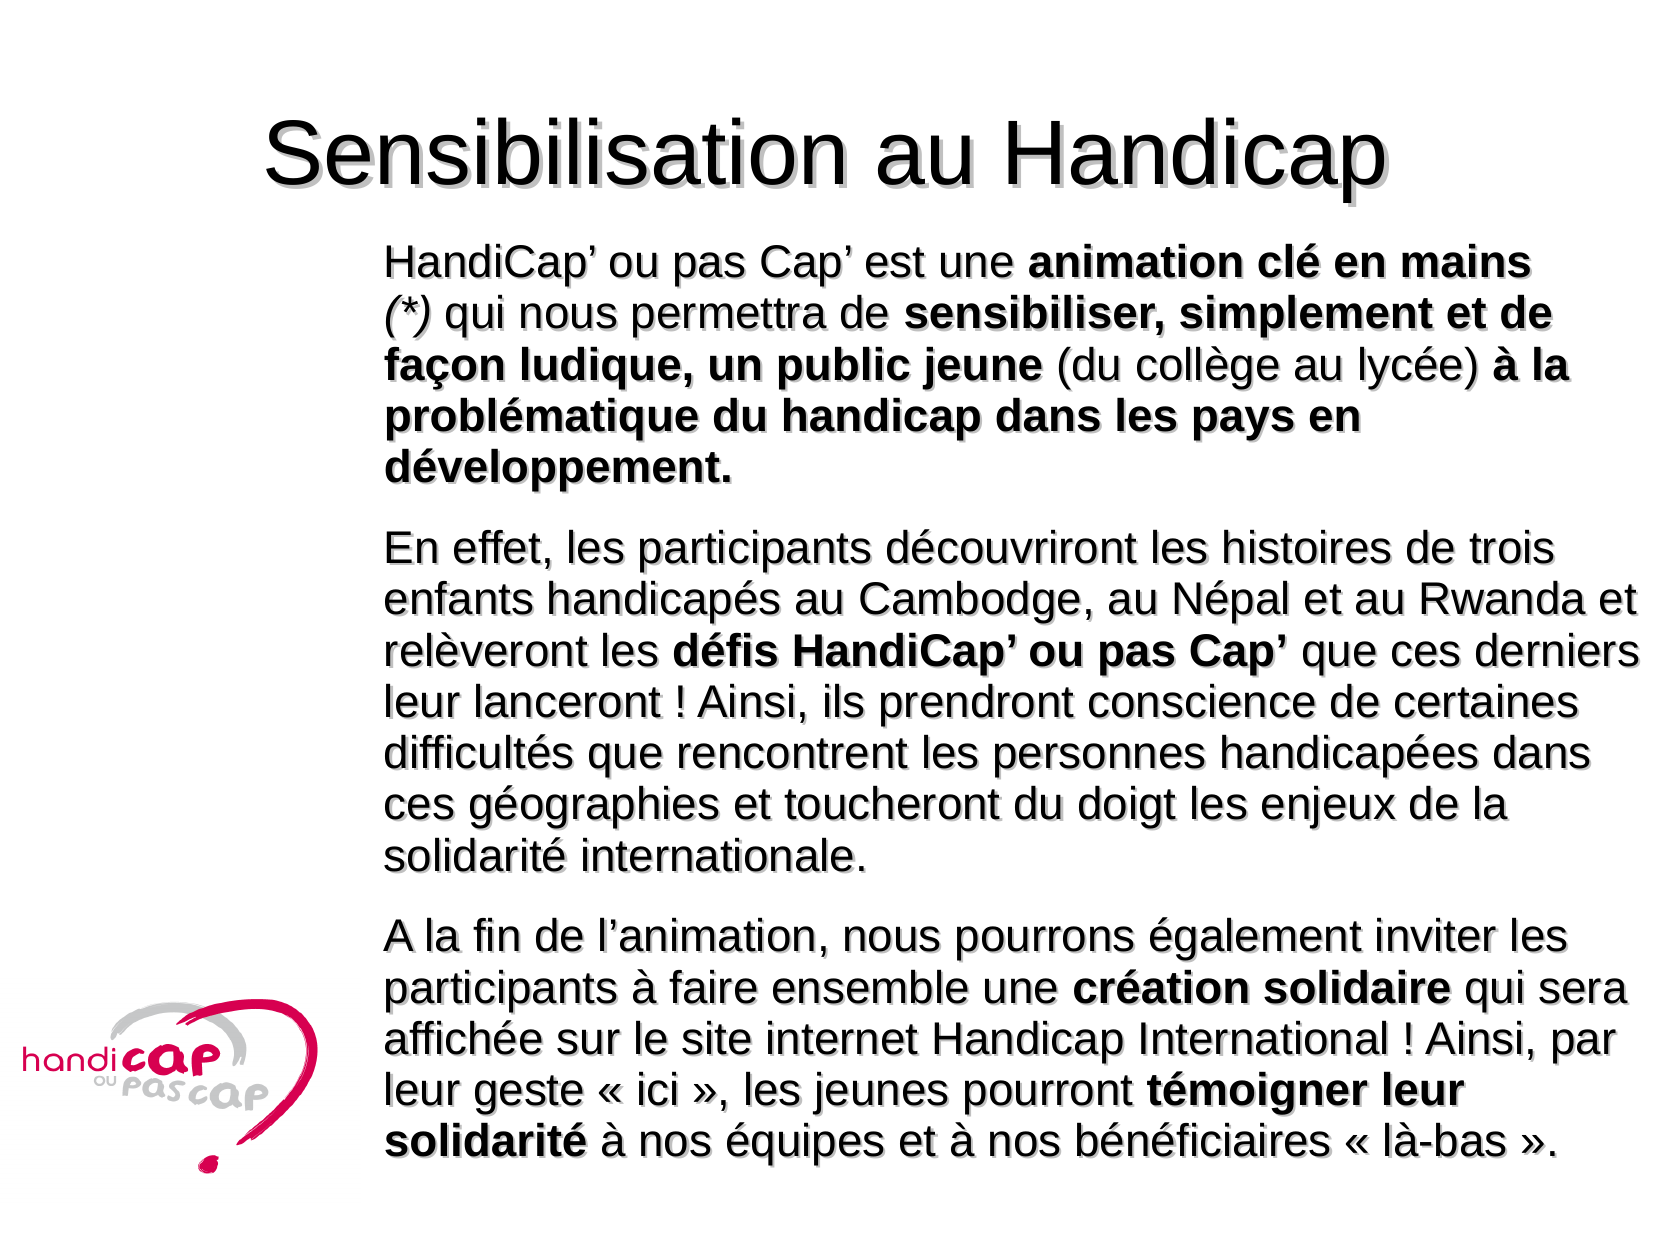

# Sensibilisation au Handicap
HandiCap’ ou pas Cap’ est une animation clé en mains (*) qui nous permettra de sensibiliser, simplement et de façon ludique, un public jeune (du collège au lycée) à la problématique du handicap dans les pays en développement.
En effet, les participants découvriront les histoires de trois enfants handicapés au Cambodge, au Népal et au Rwanda et relèveront les défis HandiCap’ ou pas Cap’ que ces derniers leur lanceront ! Ainsi, ils prendront conscience de certaines difficultés que rencontrent les personnes handicapées dans ces géographies et toucheront du doigt les enjeux de la solidarité internationale.
A la fin de l’animation, nous pourrons également inviter les participants à faire ensemble une création solidaire qui sera affichée sur le site internet Handicap International ! Ainsi, par leur geste « ici », les jeunes pourront témoigner leur solidarité à nos équipes et à nos bénéficiaires « là-bas ».